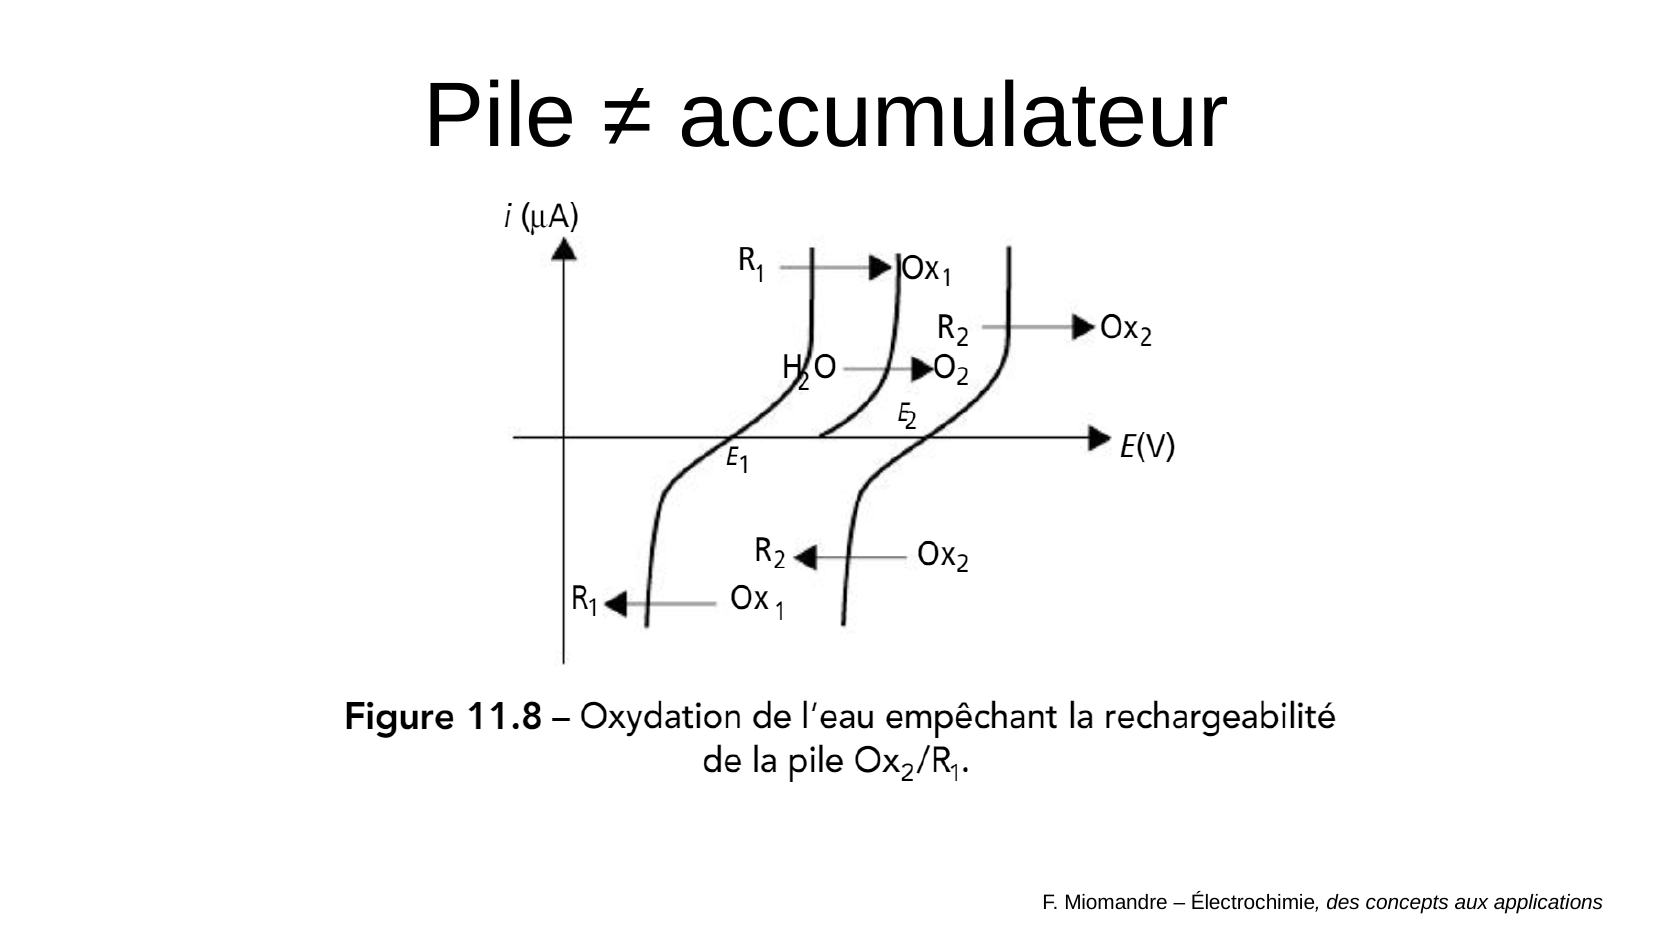

# Pile ≠ accumulateur
F. Miomandre – Électrochimie, des concepts aux applications